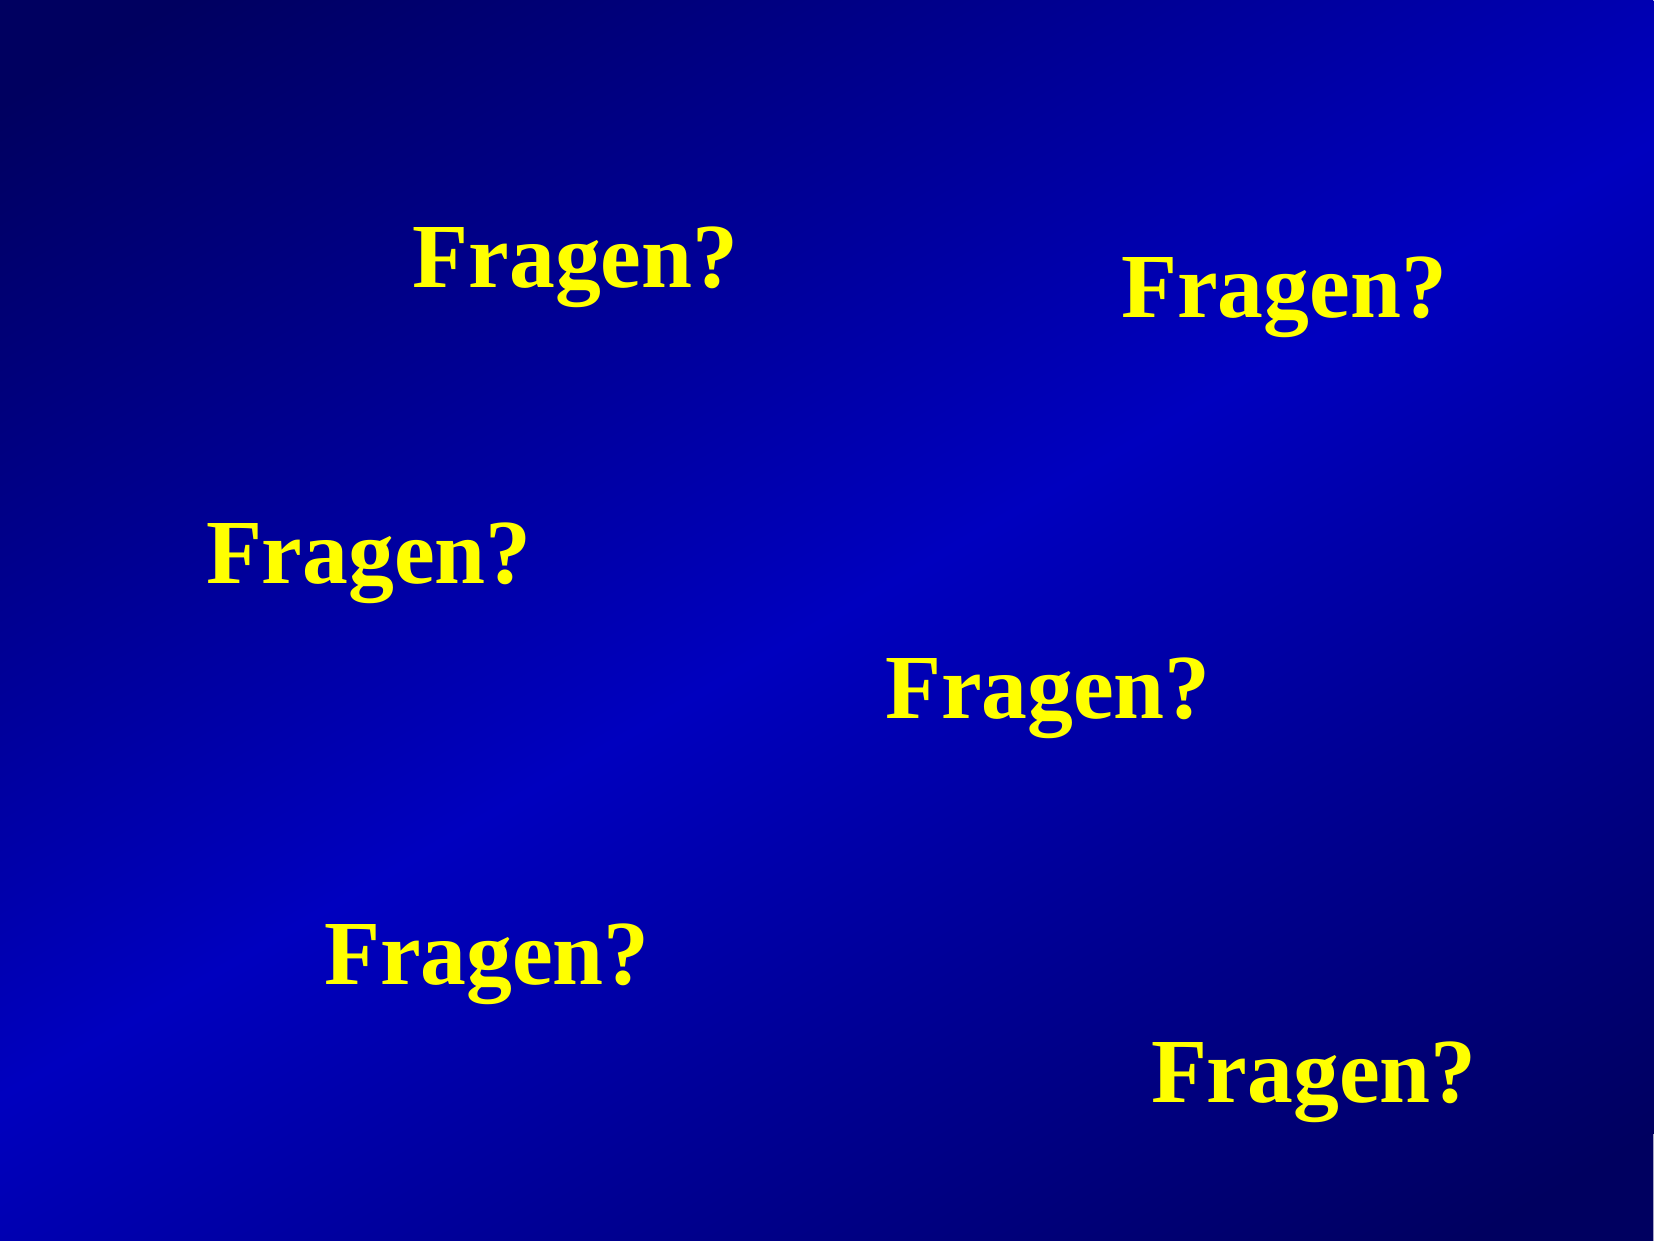

# Fragen?
Fragen?
Fragen?
Fragen?
Fragen?
Fragen?